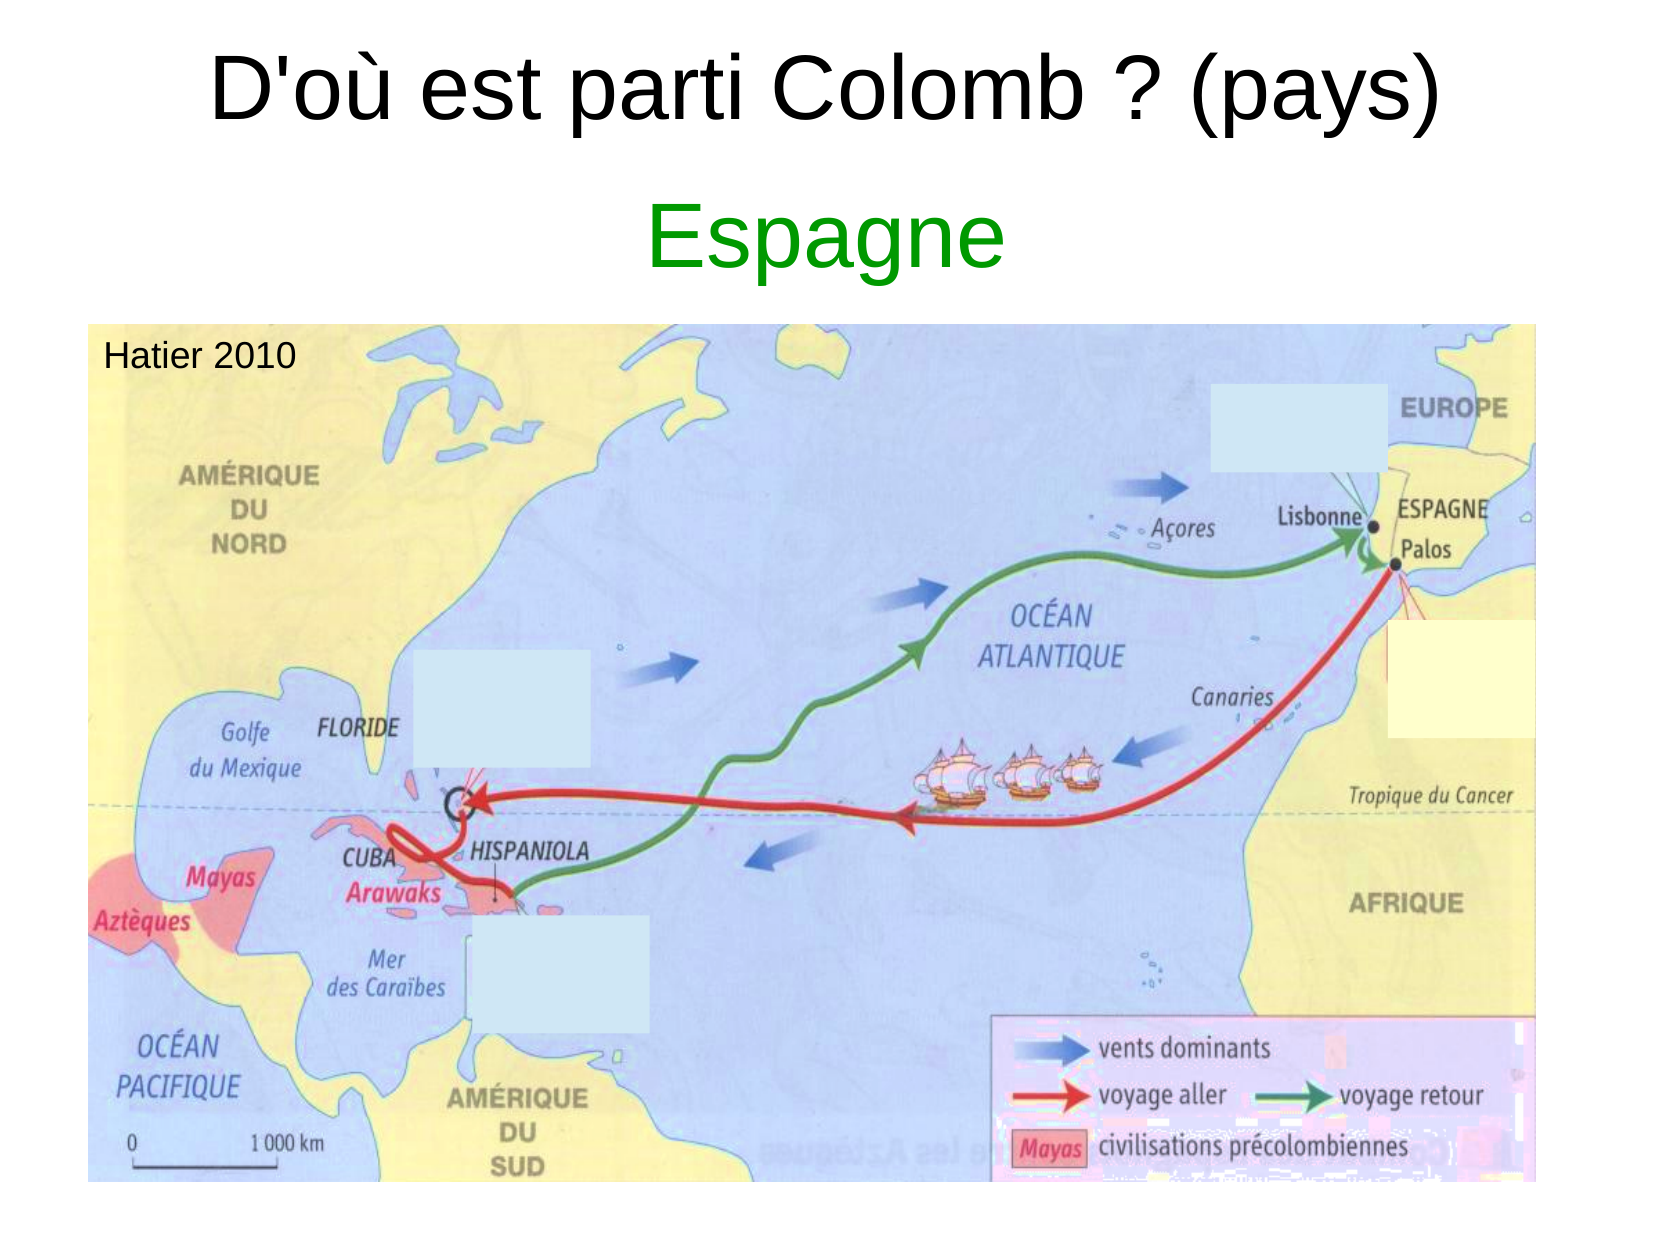

D'où est parti Colomb ? (pays)
Espagne
Hatier 2010